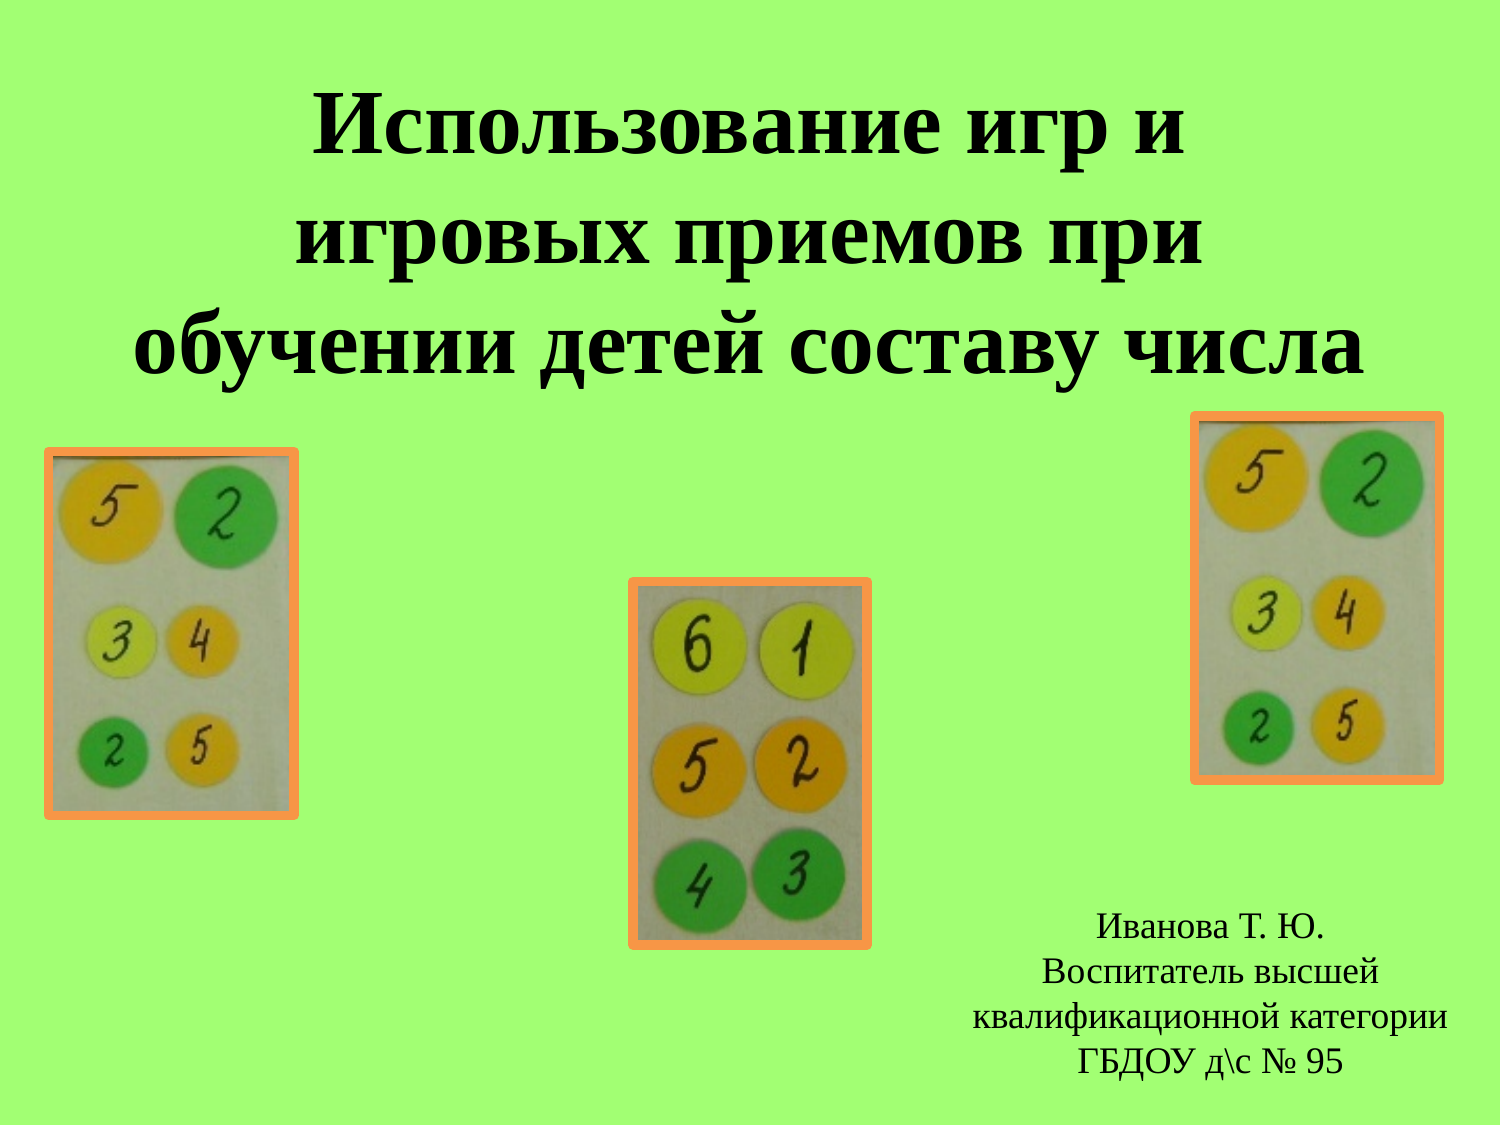

# Использование игр и игровых приемов при обучении детей составу числа
Иванова Т. Ю.
Воспитатель высшей квалификационной категории
ГБДОУ д\с № 95